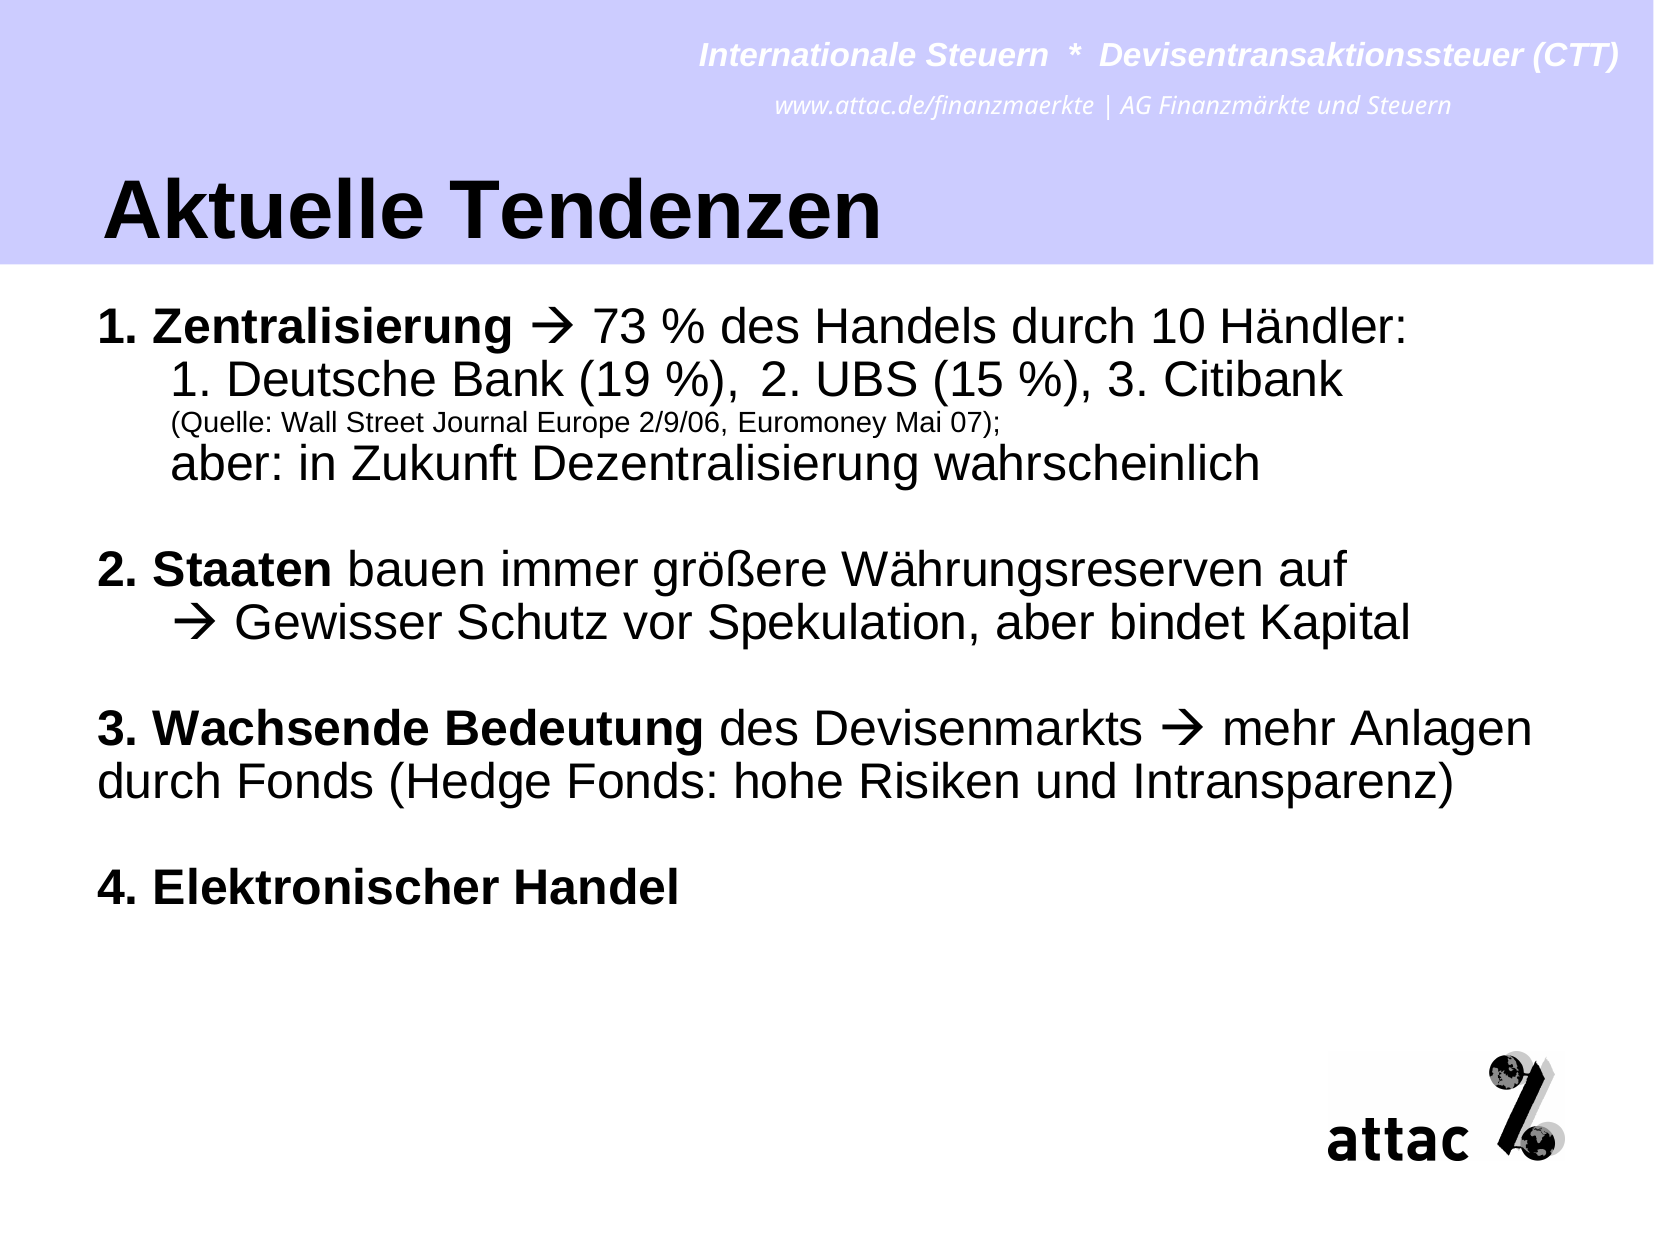

Internationale Steuern * Devisentransaktionssteuer (CTT)
www.attac.de/finanzmaerkte | AG Finanzmärkte und Steuern
Aktuelle Tendenzen
1. Zentralisierung  73 % des Handels durch 10 Händler:
	1. Deutsche Bank (19 %), 	2. UBS (15 %), 3. Citibank
	(Quelle: Wall Street Journal Europe 2/9/06, Euromoney Mai 07);
	aber: in Zukunft Dezentralisierung wahrscheinlich
2. Staaten bauen immer größere Währungsreserven auf
	 Gewisser Schutz vor Spekulation, aber bindet Kapital
3. Wachsende Bedeutung des Devisenmarkts  mehr Anlagen 	durch Fonds (Hedge Fonds: hohe Risiken und Intransparenz)
4. Elektronischer Handel